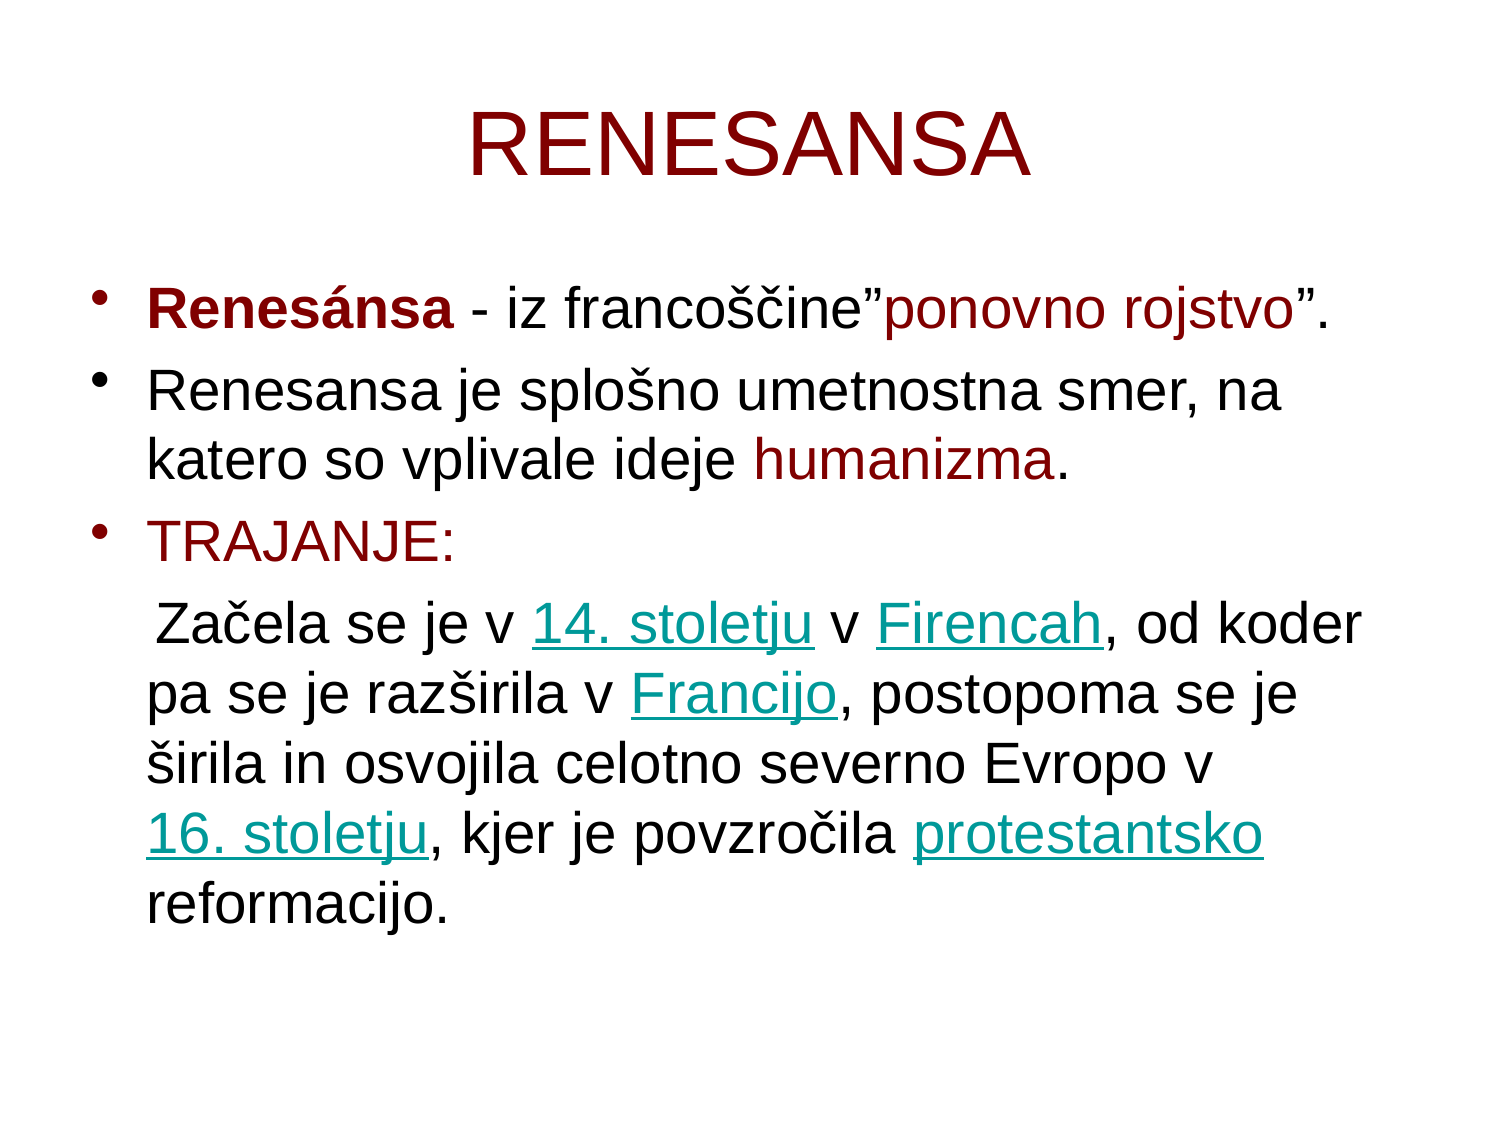

# RENESANSA
Renesánsa - iz francoščine”ponovno rojstvo”.
Renesansa je splošno umetnostna smer, na katero so vplivale ideje humanizma.
TRAJANJE:
 Začela se je v 14. stoletju v Firencah, od koder pa se je razširila v Francijo, postopoma se je širila in osvojila celotno severno Evropo v 16. stoletju, kjer je povzročila protestantsko reformacijo.